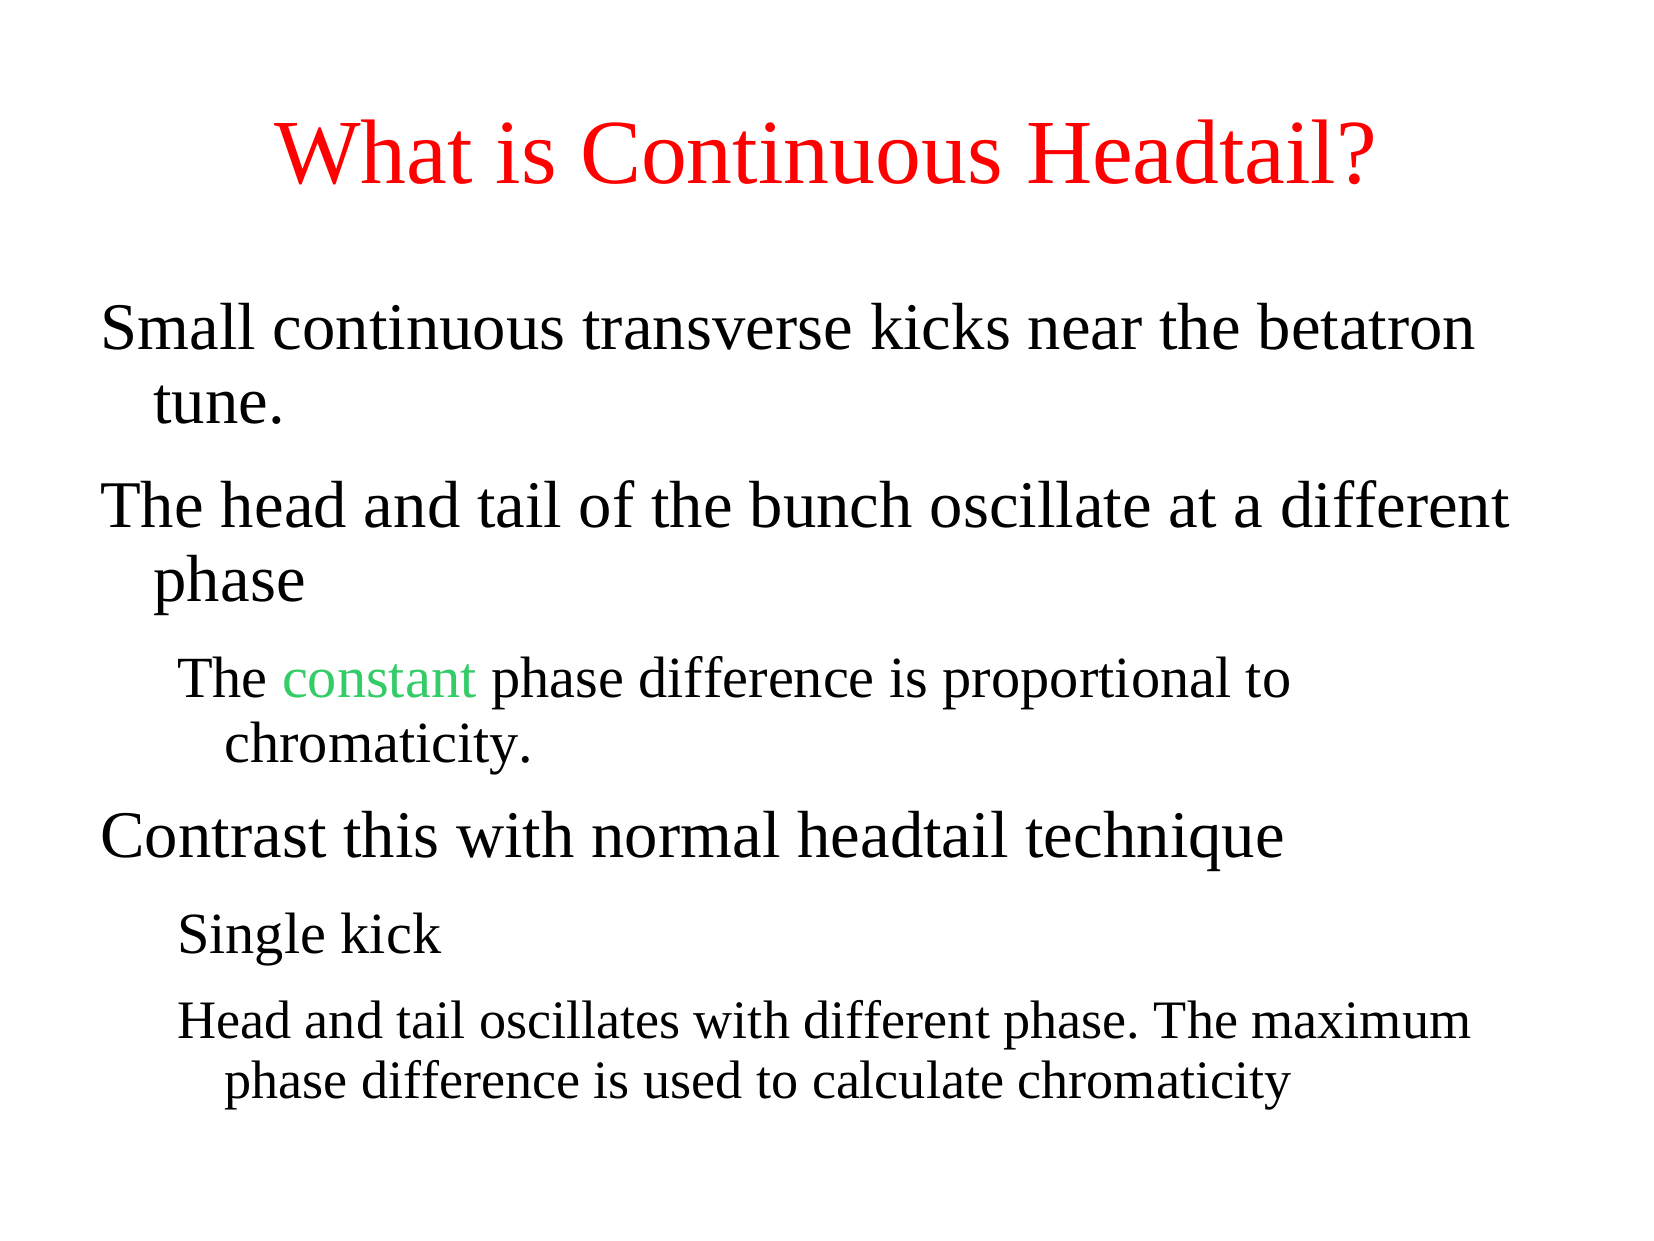

# What is Continuous Headtail?
Small continuous transverse kicks near the betatron tune.
The head and tail of the bunch oscillate at a different phase
The constant phase difference is proportional to chromaticity.
Contrast this with normal headtail technique
Single kick
Head and tail oscillates with different phase. The maximum phase difference is used to calculate chromaticity